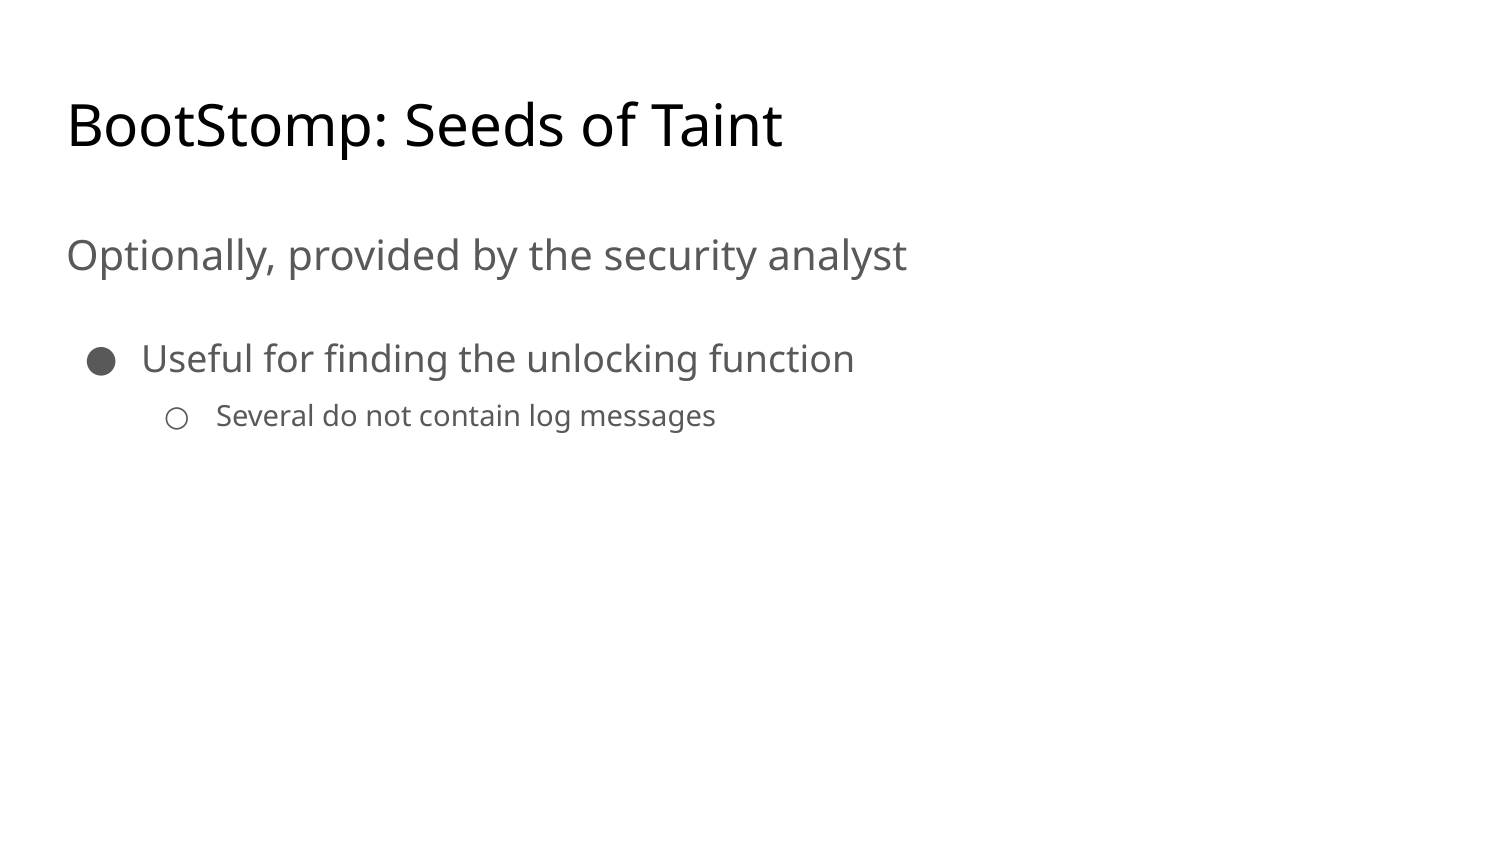

# BootStomp: Seeds of Taint
Optionally, provided by the security analyst
Useful for finding the unlocking function
Several do not contain log messages